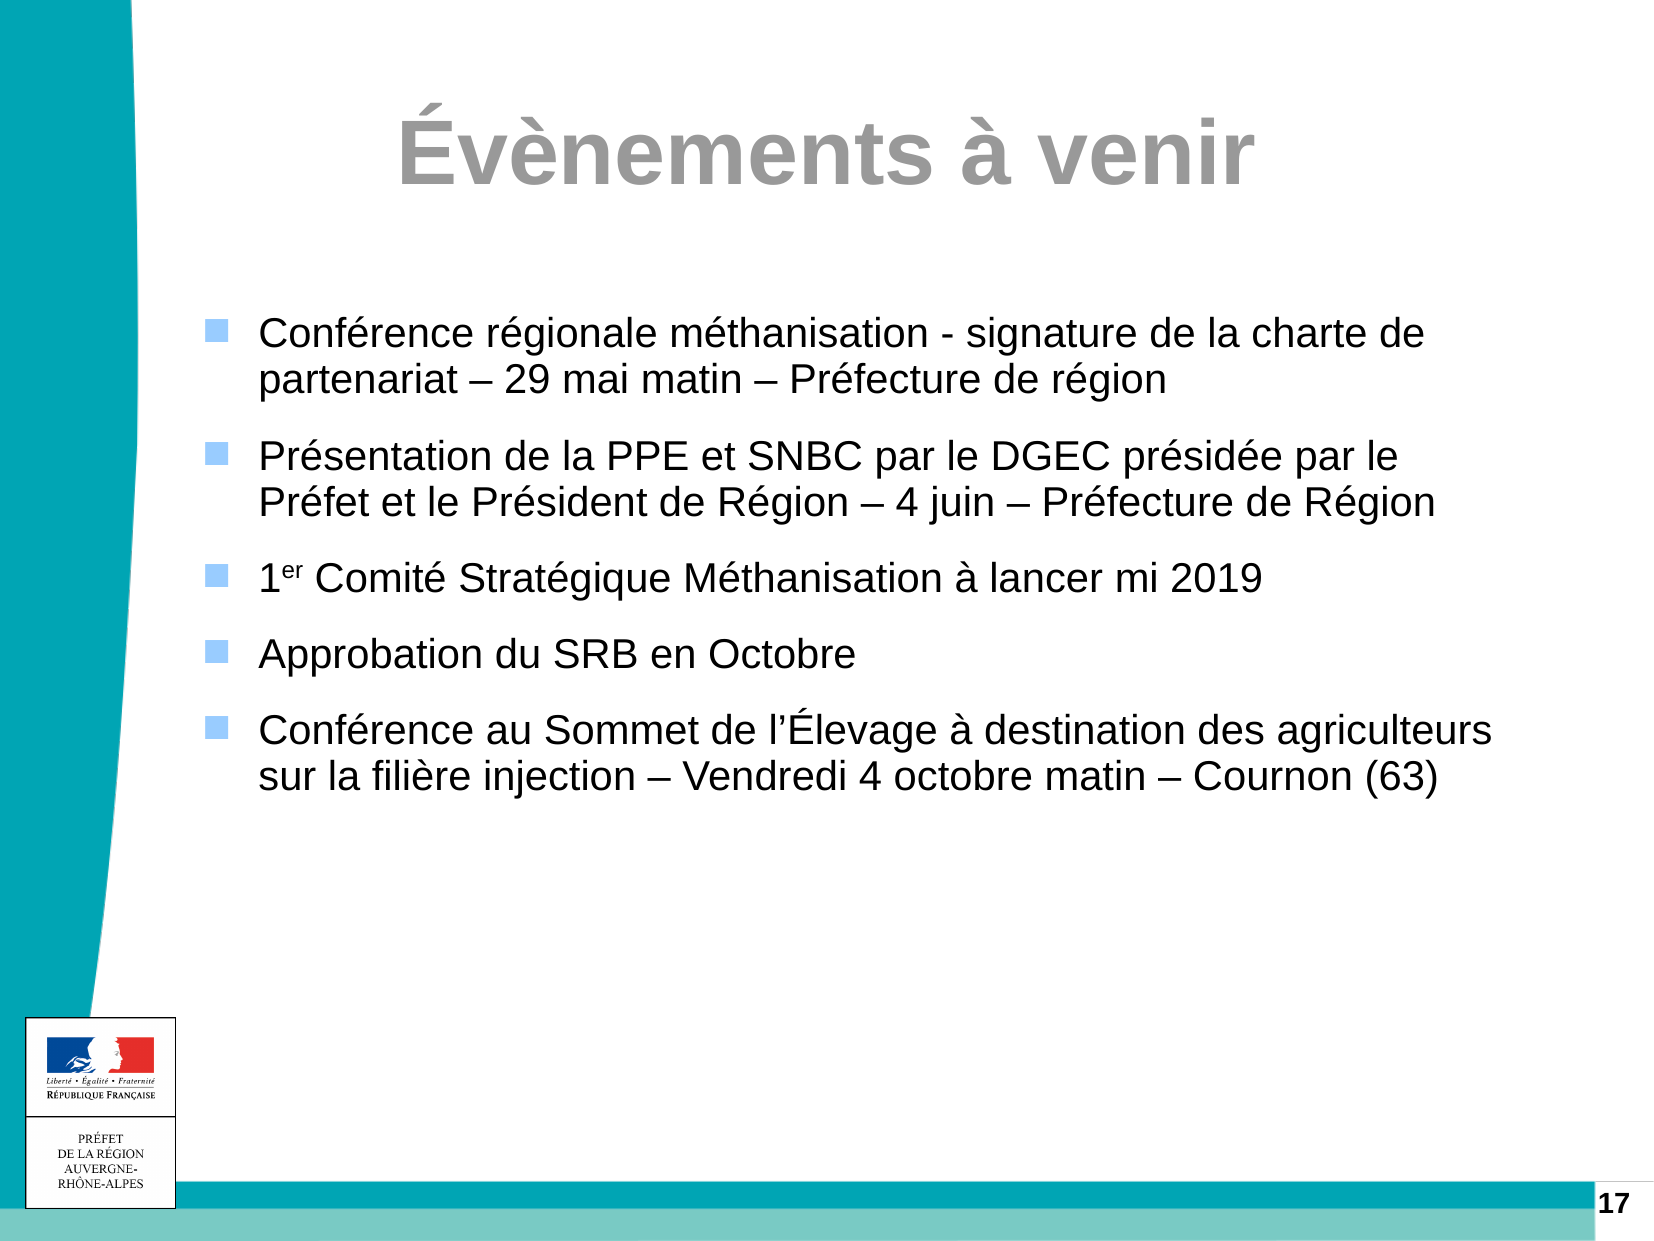

# Évènements à venir
Conférence régionale méthanisation - signature de la charte de partenariat – 29 mai matin – Préfecture de région
Présentation de la PPE et SNBC par le DGEC présidée par le Préfet et le Président de Région – 4 juin – Préfecture de Région
1er Comité Stratégique Méthanisation à lancer mi 2019
Approbation du SRB en Octobre
Conférence au Sommet de l’Élevage à destination des agriculteurs sur la filière injection – Vendredi 4 octobre matin – Cournon (63)
17